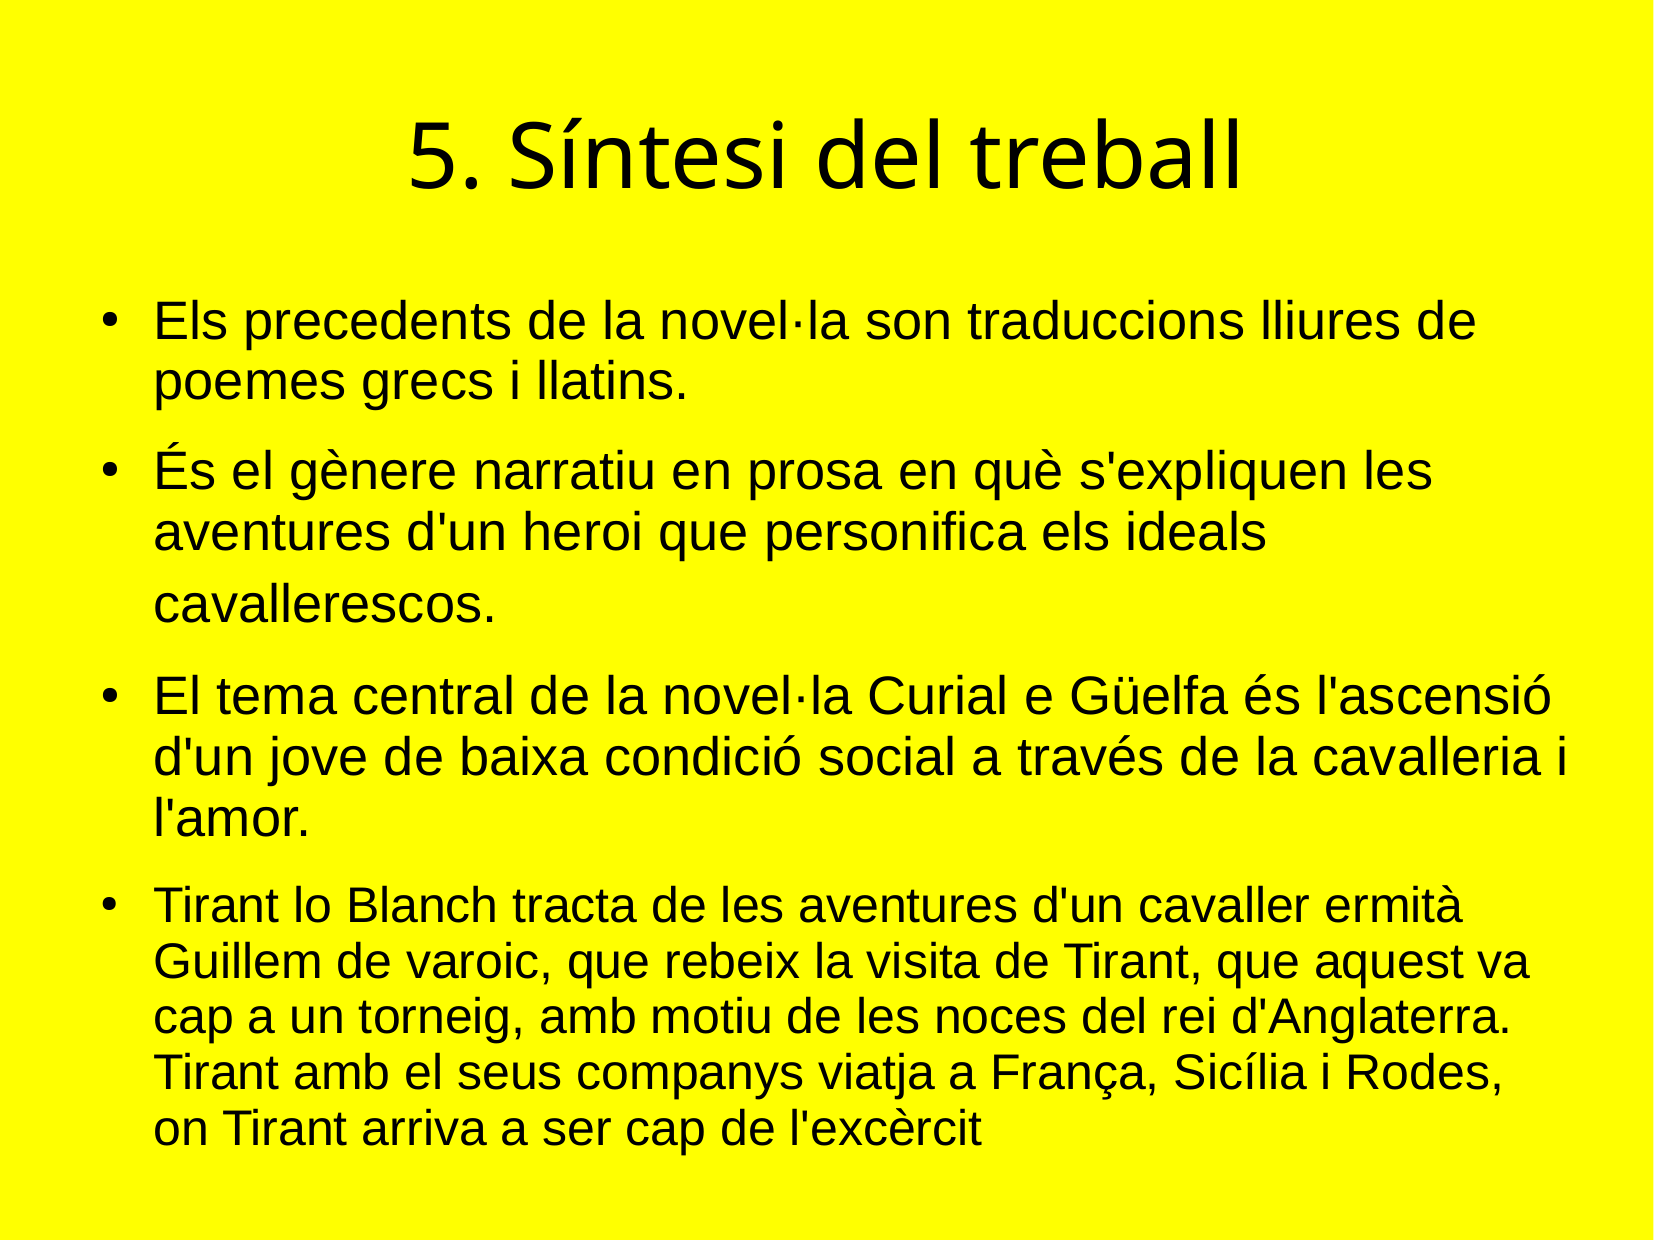

# 5. Síntesi del treball
Els precedents de la novel·la son traduccions lliures de poemes grecs i llatins.
És el gènere narratiu en prosa en què s'expliquen les aventures d'un heroi que personifica els ideals cavallerescos.
El tema central de la novel·la Curial e Güelfa és l'ascensió d'un jove de baixa condició social a través de la cavalleria i l'amor.
Tirant lo Blanch tracta de les aventures d'un cavaller ermità Guillem de varoic, que rebeix la visita de Tirant, que aquest va cap a un torneig, amb motiu de les noces del rei d'Anglaterra. Tirant amb el seus companys viatja a França, Sicília i Rodes, on Tirant arriva a ser cap de l'excèrcit